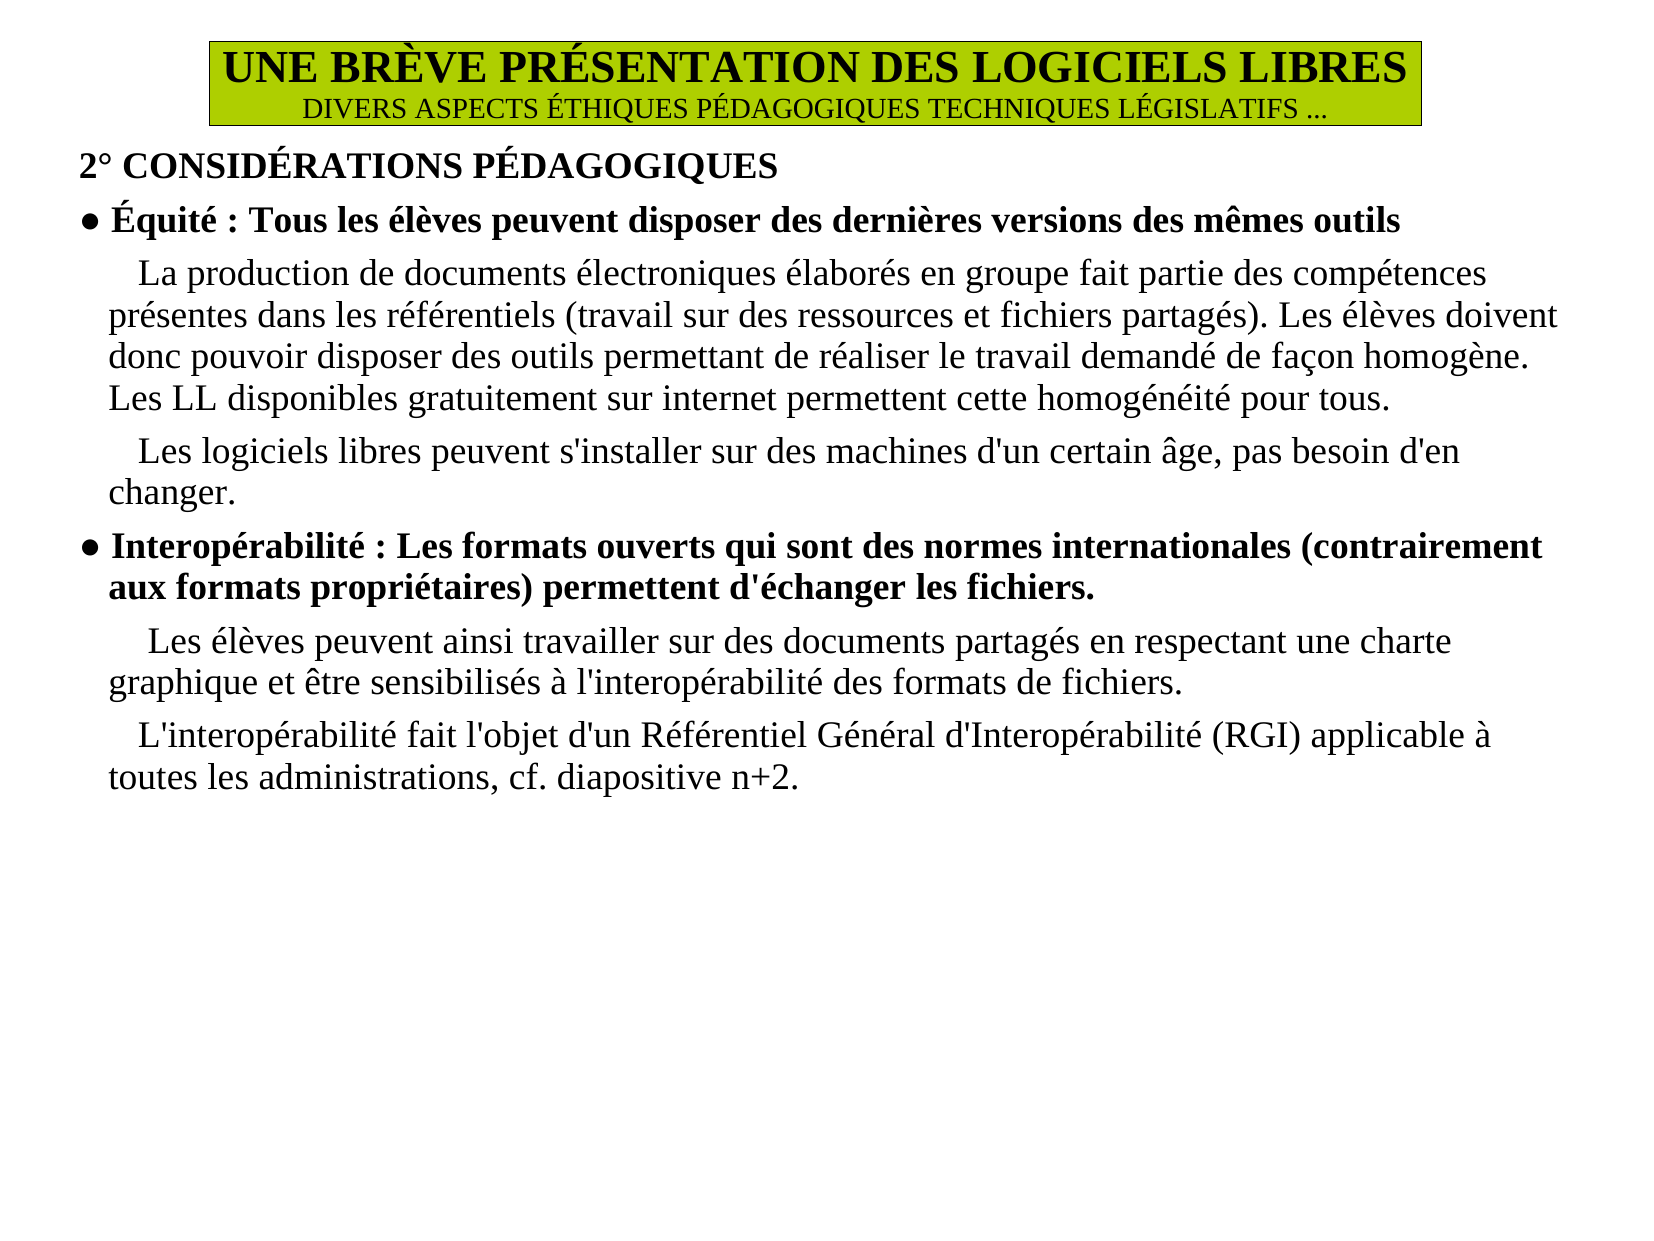

UNE BRÈVE PRÉSENTATION DES LOGICIELS LIBRES
DIVERS ASPECTS ÉTHIQUES PÉDAGOGIQUES TECHNIQUES LÉGISLATIFS ...
2° CONSIDÉRATIONS PÉDAGOGIQUES
● Équité : Tous les élèves peuvent disposer des dernières versions des mêmes outils
La production de documents électroniques élaborés en groupe fait partie des compétences présentes dans les référentiels (travail sur des ressources et fichiers partagés). Les élèves doivent donc pouvoir disposer des outils permettant de réaliser le travail demandé de façon homogène. Les LL disponibles gratuitement sur internet permettent cette homogénéité pour tous.
Les logiciels libres peuvent s'installer sur des machines d'un certain âge, pas besoin d'en changer.
● Interopérabilité : Les formats ouverts qui sont des normes internationales (contrairement aux formats propriétaires) permettent d'échanger les fichiers.
 Les élèves peuvent ainsi travailler sur des documents partagés en respectant une charte graphique et être sensibilisés à l'interopérabilité des formats de fichiers.
L'interopérabilité fait l'objet d'un Référentiel Général d'Interopérabilité (RGI) applicable à toutes les administrations, cf. diapositive n+2.